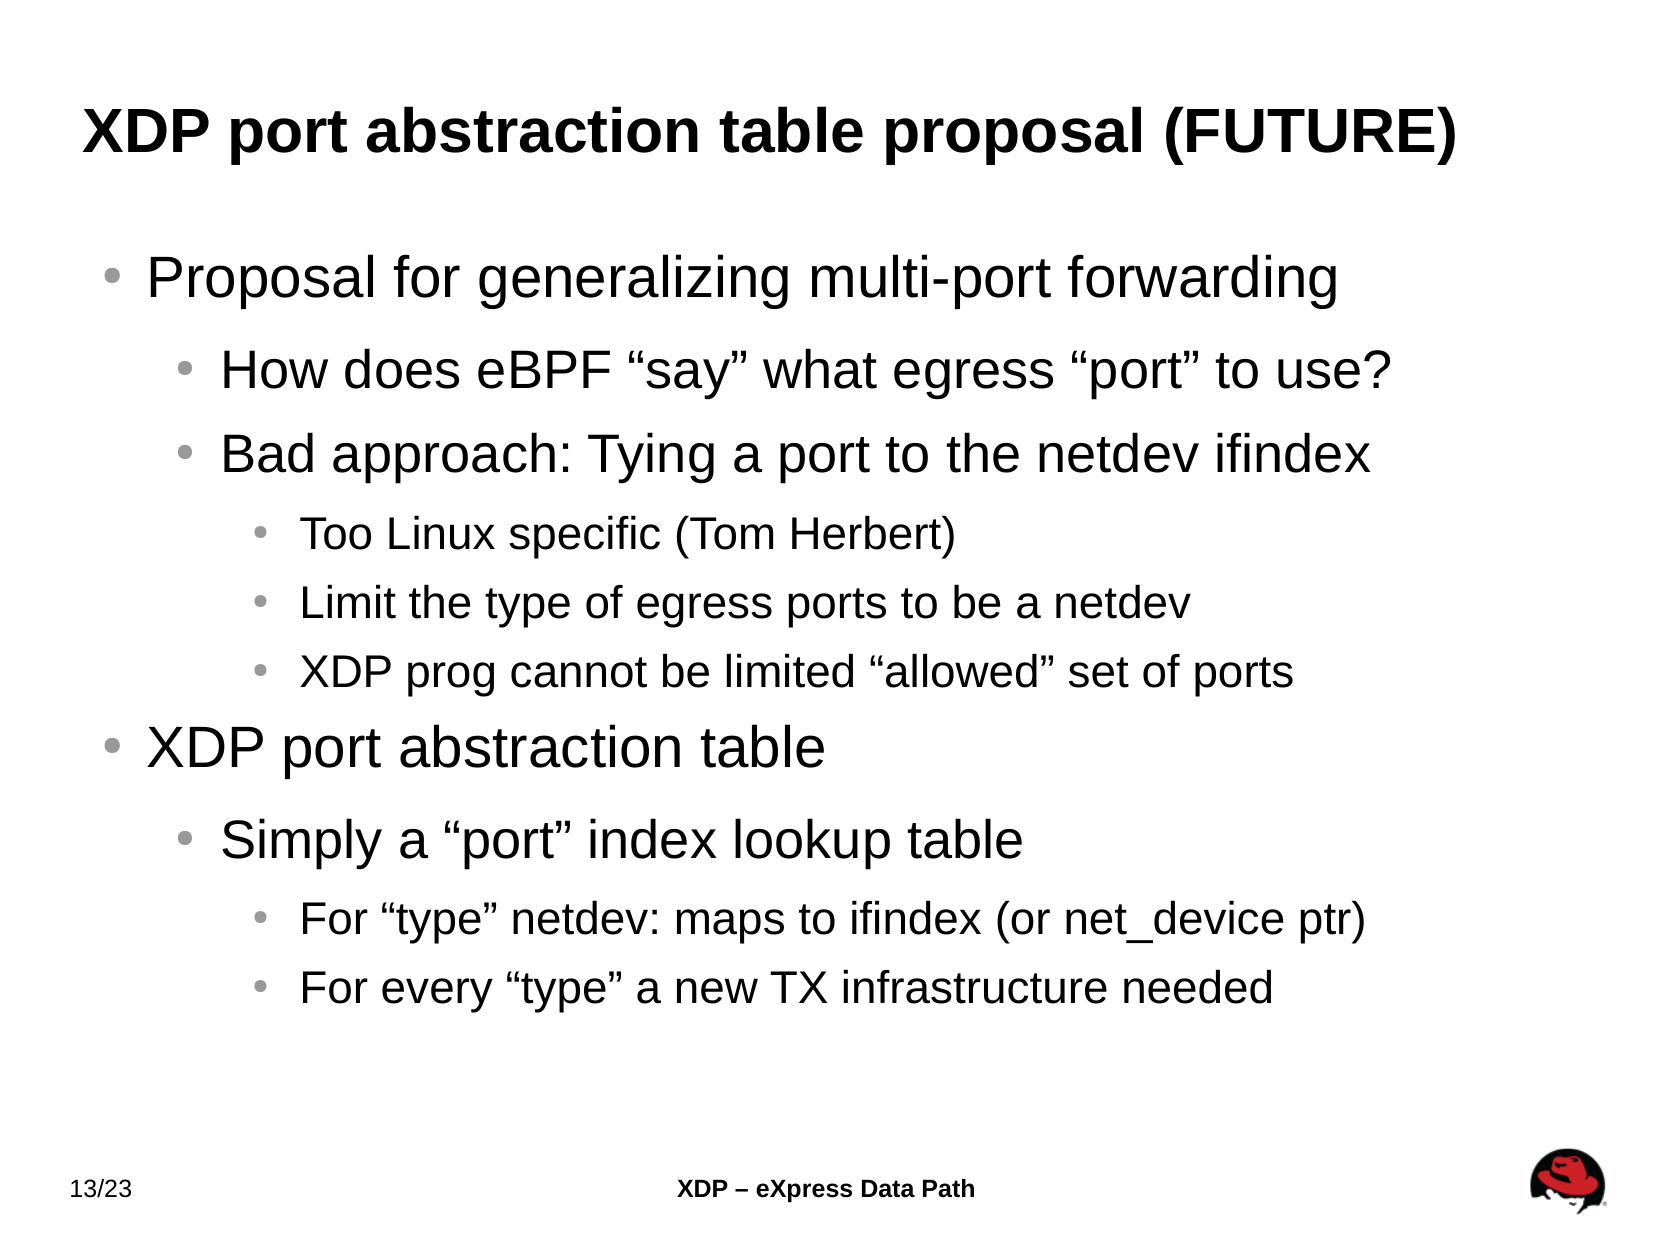

# XDP port abstraction table proposal (FUTURE)
Proposal for generalizing multi-port forwarding
How does eBPF “say” what egress “port” to use?
Bad approach: Tying a port to the netdev ifindex
Too Linux specific (Tom Herbert)
Limit the type of egress ports to be a netdev
XDP prog cannot be limited “allowed” set of ports
XDP port abstraction table
Simply a “port” index lookup table
For “type” netdev: maps to ifindex (or net_device ptr)
For every “type” a new TX infrastructure needed